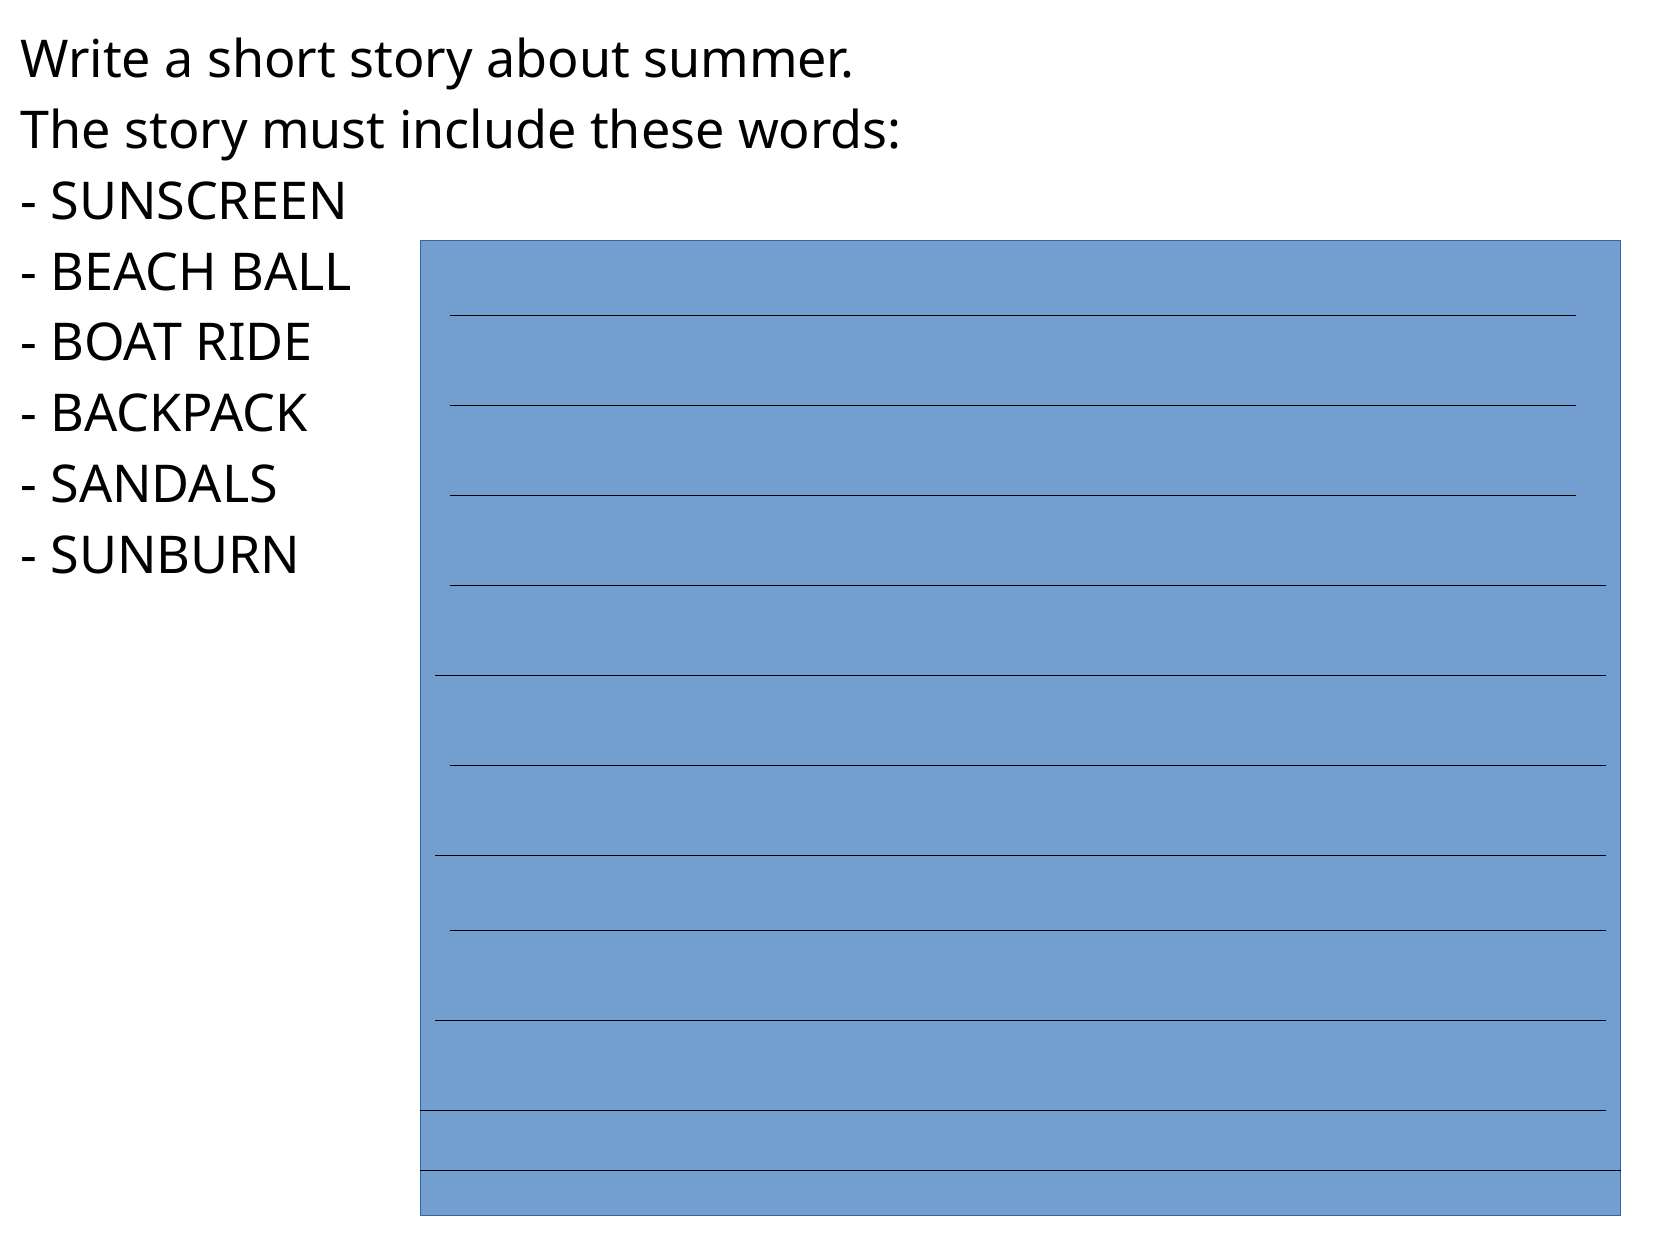

Write a short story about summer.
The story must include these words:
- SUNSCREEN
- BEACH BALL
- BOAT RIDE
- BACKPACK
- SANDALS
- SUNBURN
4